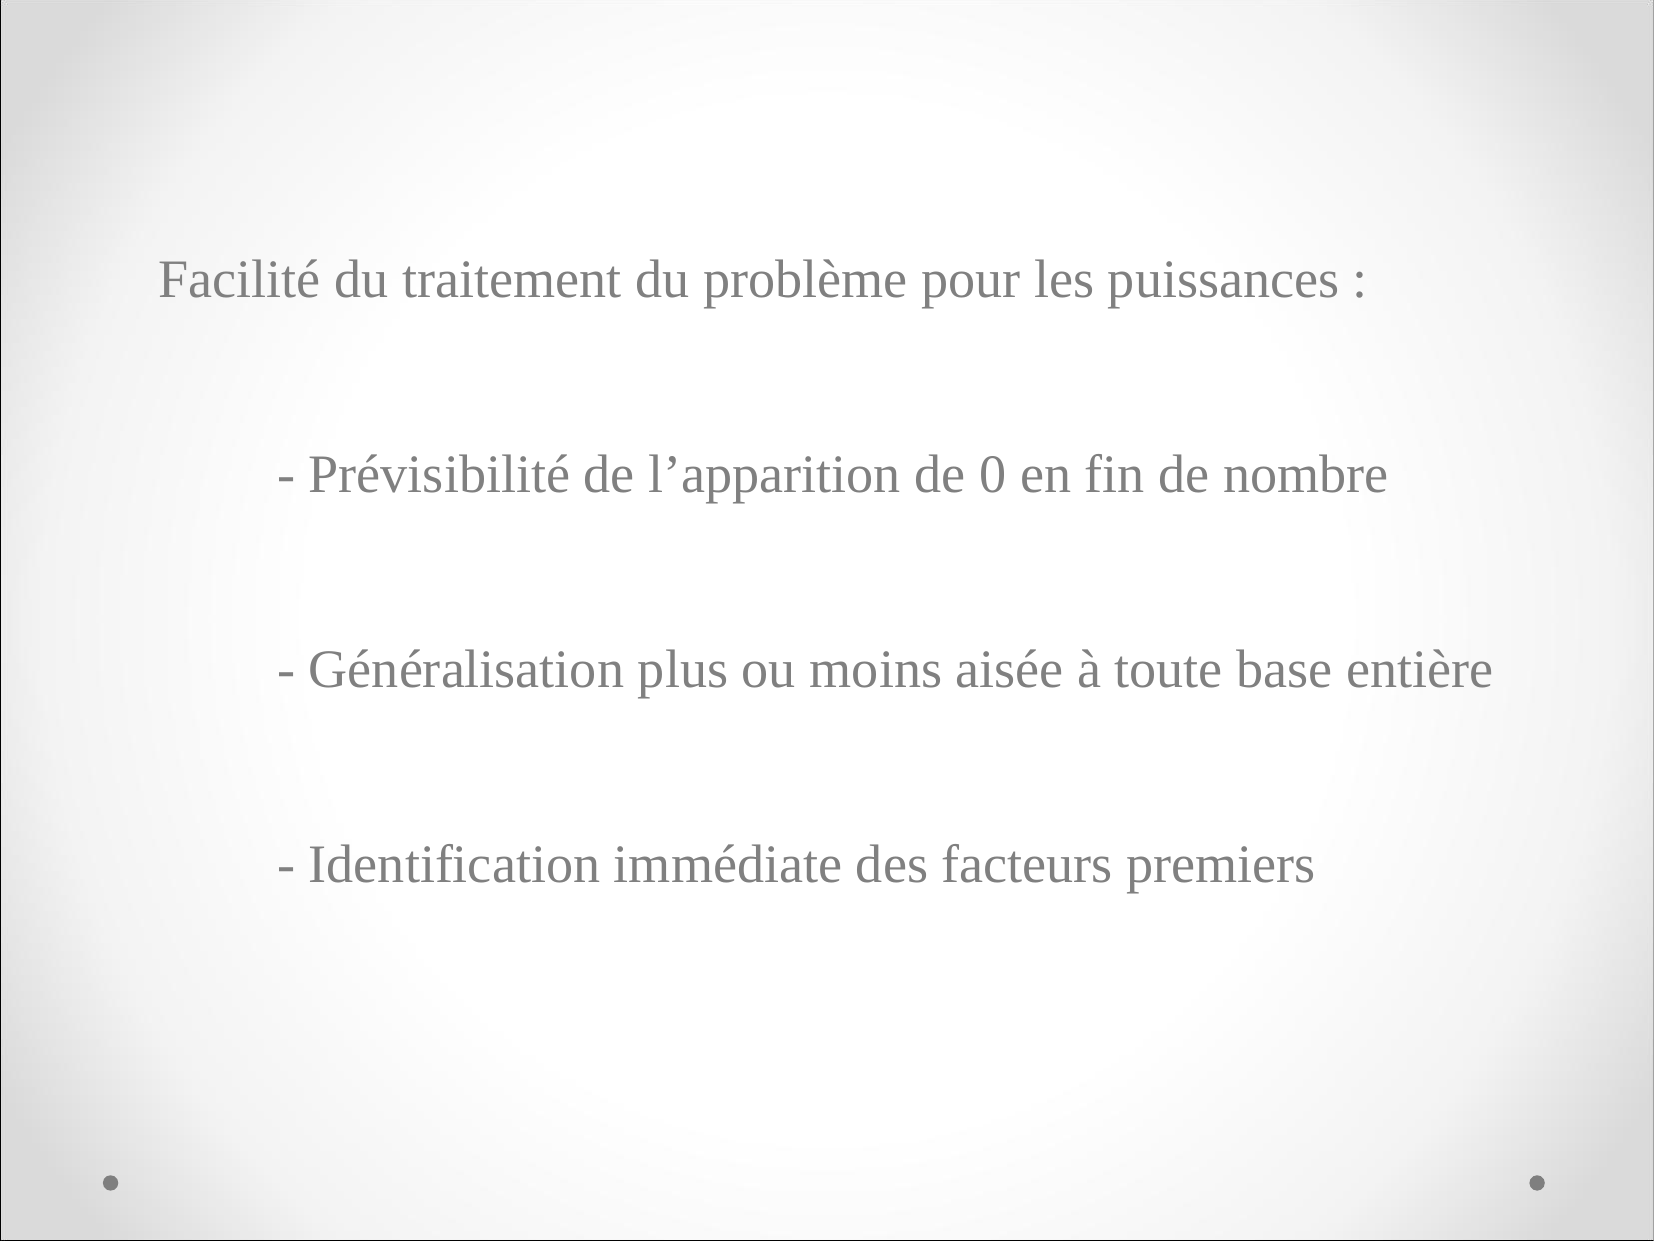

Facilité du traitement du problème pour les puissances :
	- Prévisibilité de l’apparition de 0 en fin de nombre
	- Généralisation plus ou moins aisée à toute base entière
	- Identification immédiate des facteurs premiers